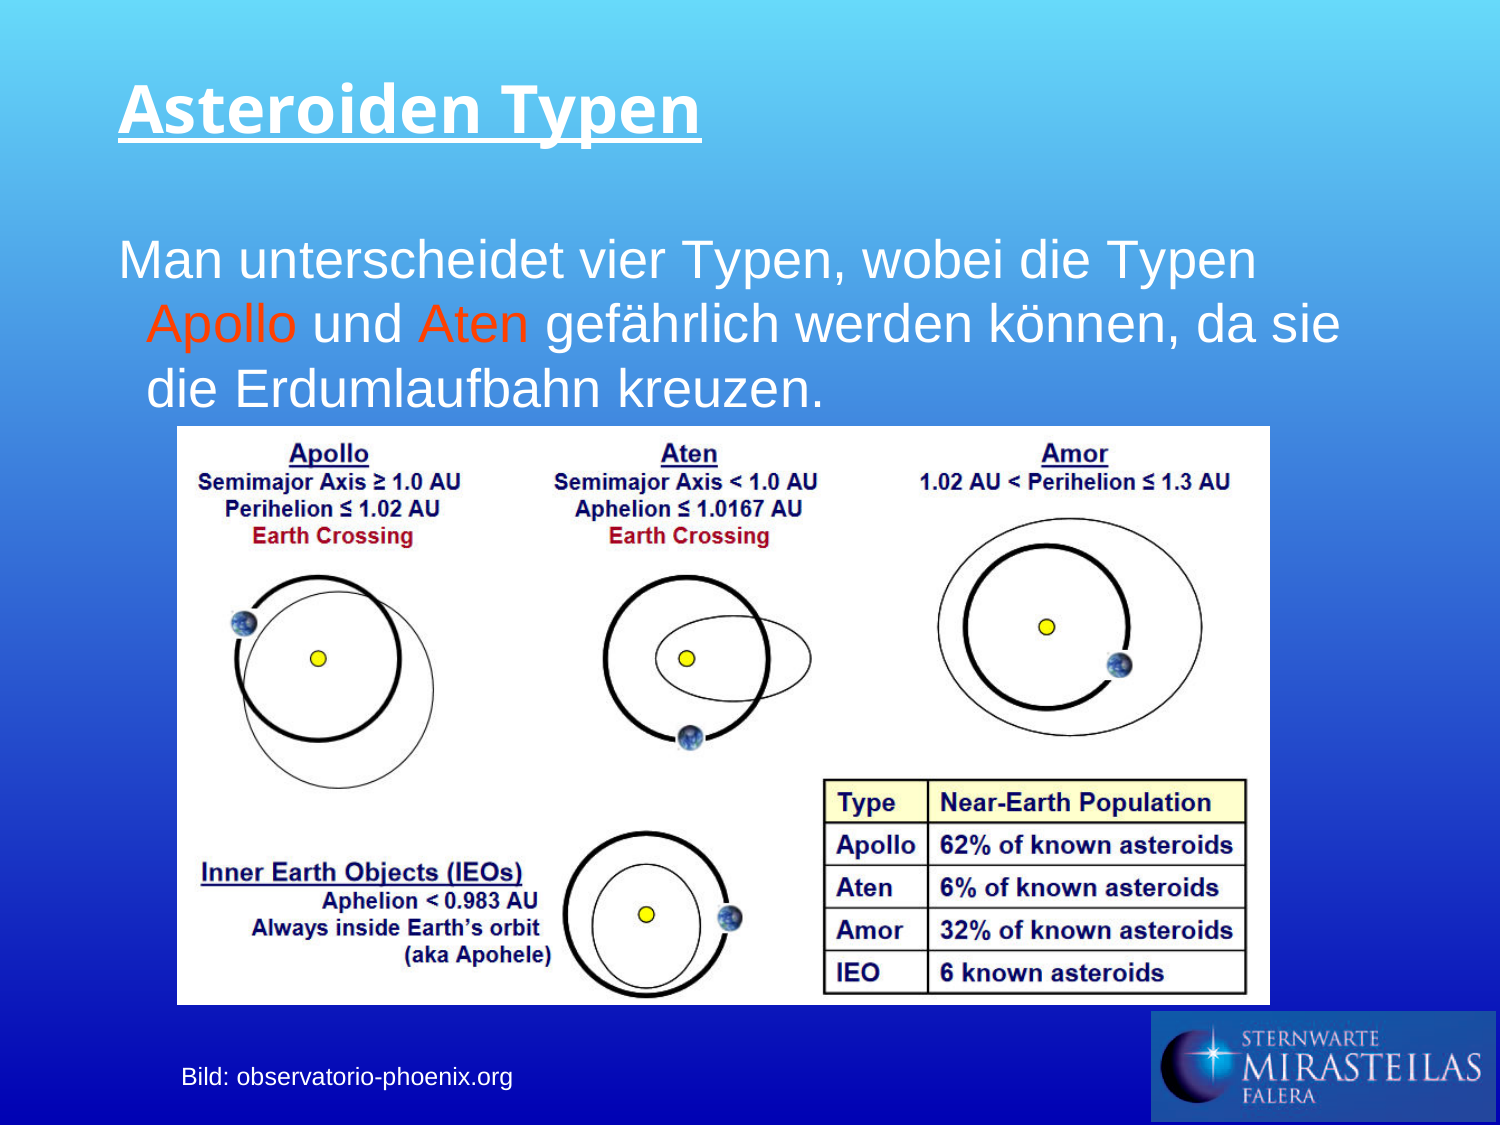

Asteroiden Typen
Man unterscheidet vier Typen, wobei die Typen Apollo und Aten gefährlich werden können, da sie die Erdumlaufbahn kreuzen.
 Bild: observatorio-phoenix.org